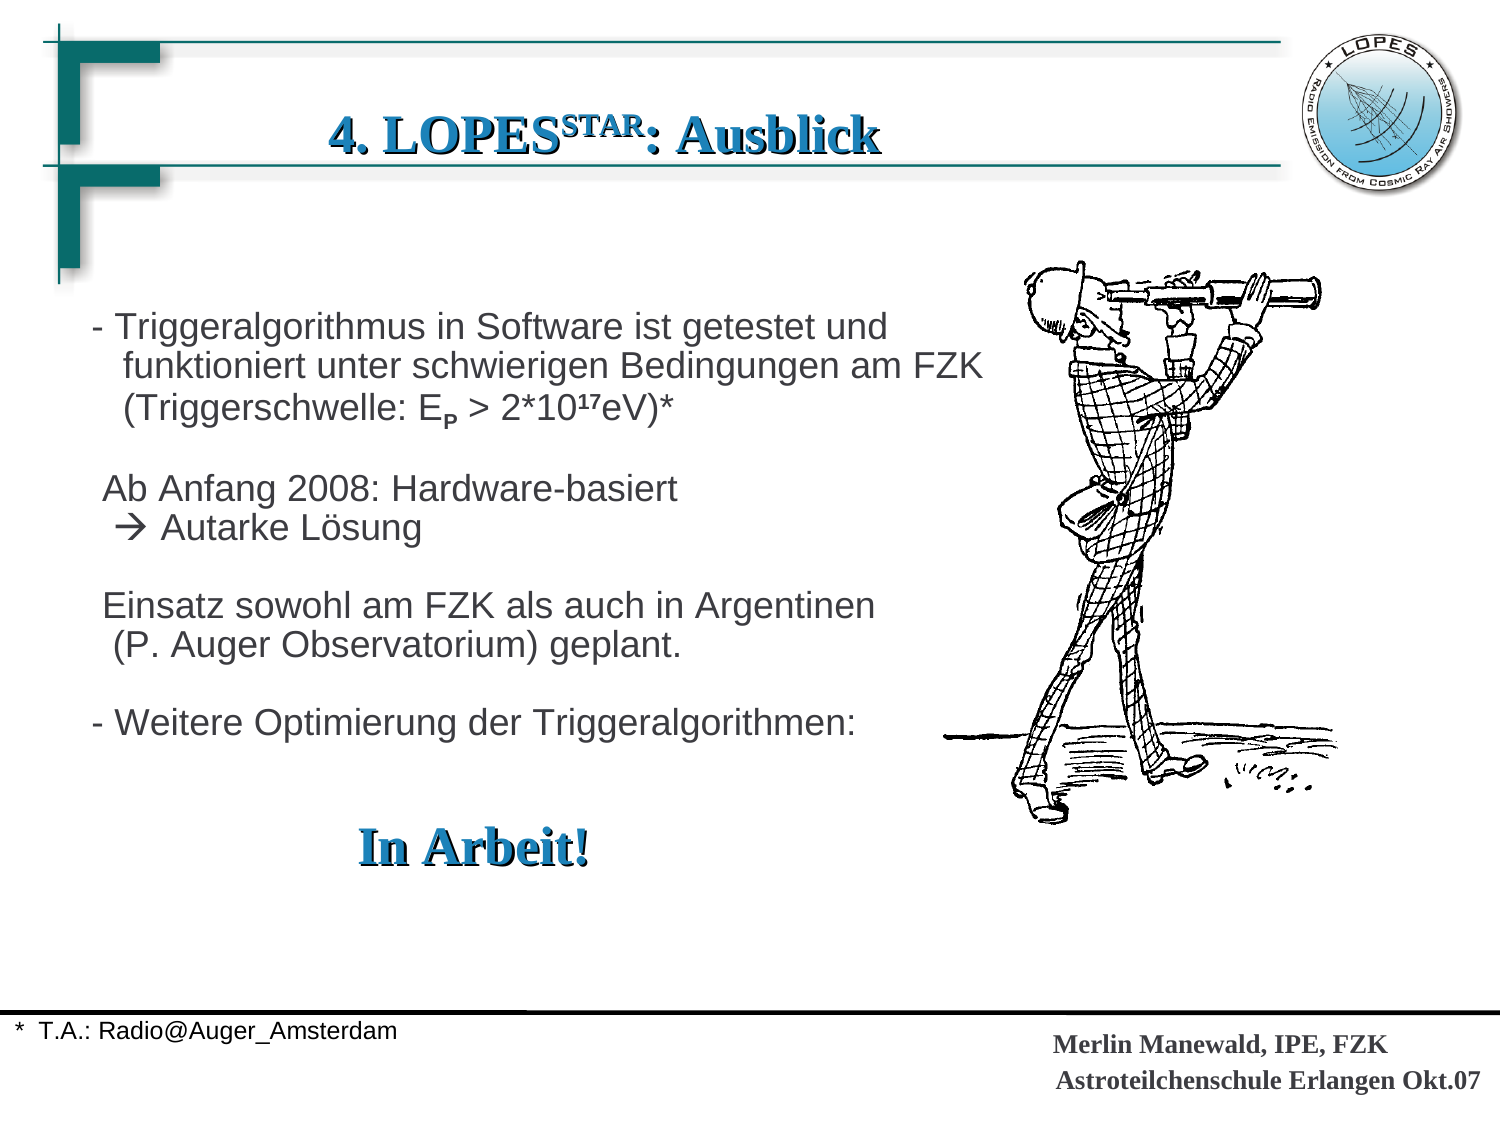

4. LOPESSTAR: Ausblick
- Triggeralgorithmus in Software ist getestet und
 funktioniert unter schwierigen Bedingungen am FZK
 (Triggerschwelle: EP > 2*1017eV)*
 Ab Anfang 2008: Hardware-basiert
  Autarke Lösung
 Einsatz sowohl am FZK als auch in Argentinen
 (P. Auger Observatorium) geplant.
- Weitere Optimierung der Triggeralgorithmen:
In Arbeit!
* T.A.: Radio@Auger_Amsterdam